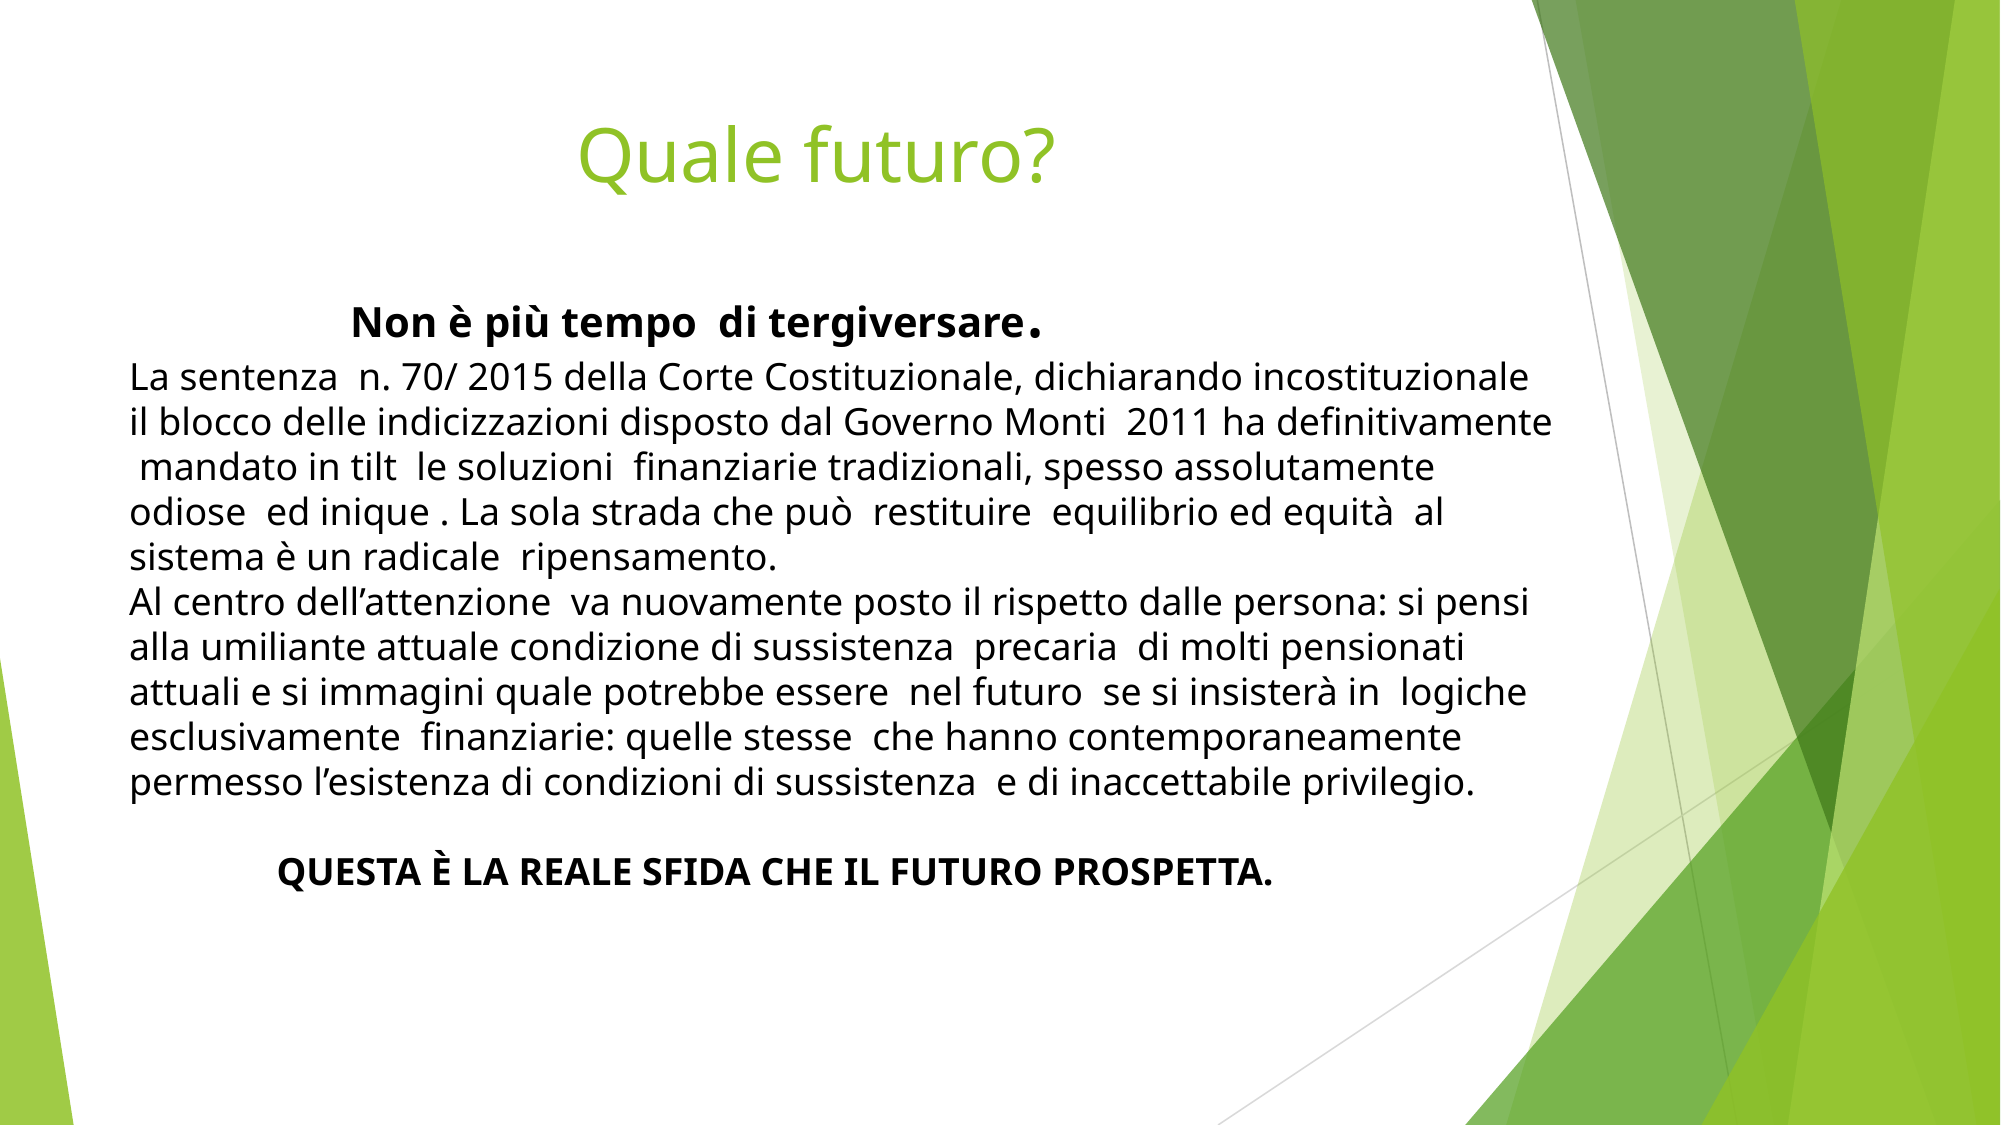

# Quale futuro?
			Non è più tempo di tergiversare.
La sentenza n. 70/ 2015 della Corte Costituzionale, dichiarando incostituzionale il blocco delle indicizzazioni disposto dal Governo Monti 2011 ha definitivamente mandato in tilt le soluzioni finanziarie tradizionali, spesso assolutamente odiose ed inique . La sola strada che può restituire equilibrio ed equità al sistema è un radicale ripensamento.
Al centro dell’attenzione va nuovamente posto il rispetto dalle persona: si pensi alla umiliante attuale condizione di sussistenza precaria di molti pensionati attuali e si immagini quale potrebbe essere nel futuro se si insisterà in logiche esclusivamente finanziarie: quelle stesse che hanno contemporaneamente permesso l’esistenza di condizioni di sussistenza e di inaccettabile privilegio.
		Questa è la reale sfida che il futuro prospetta.